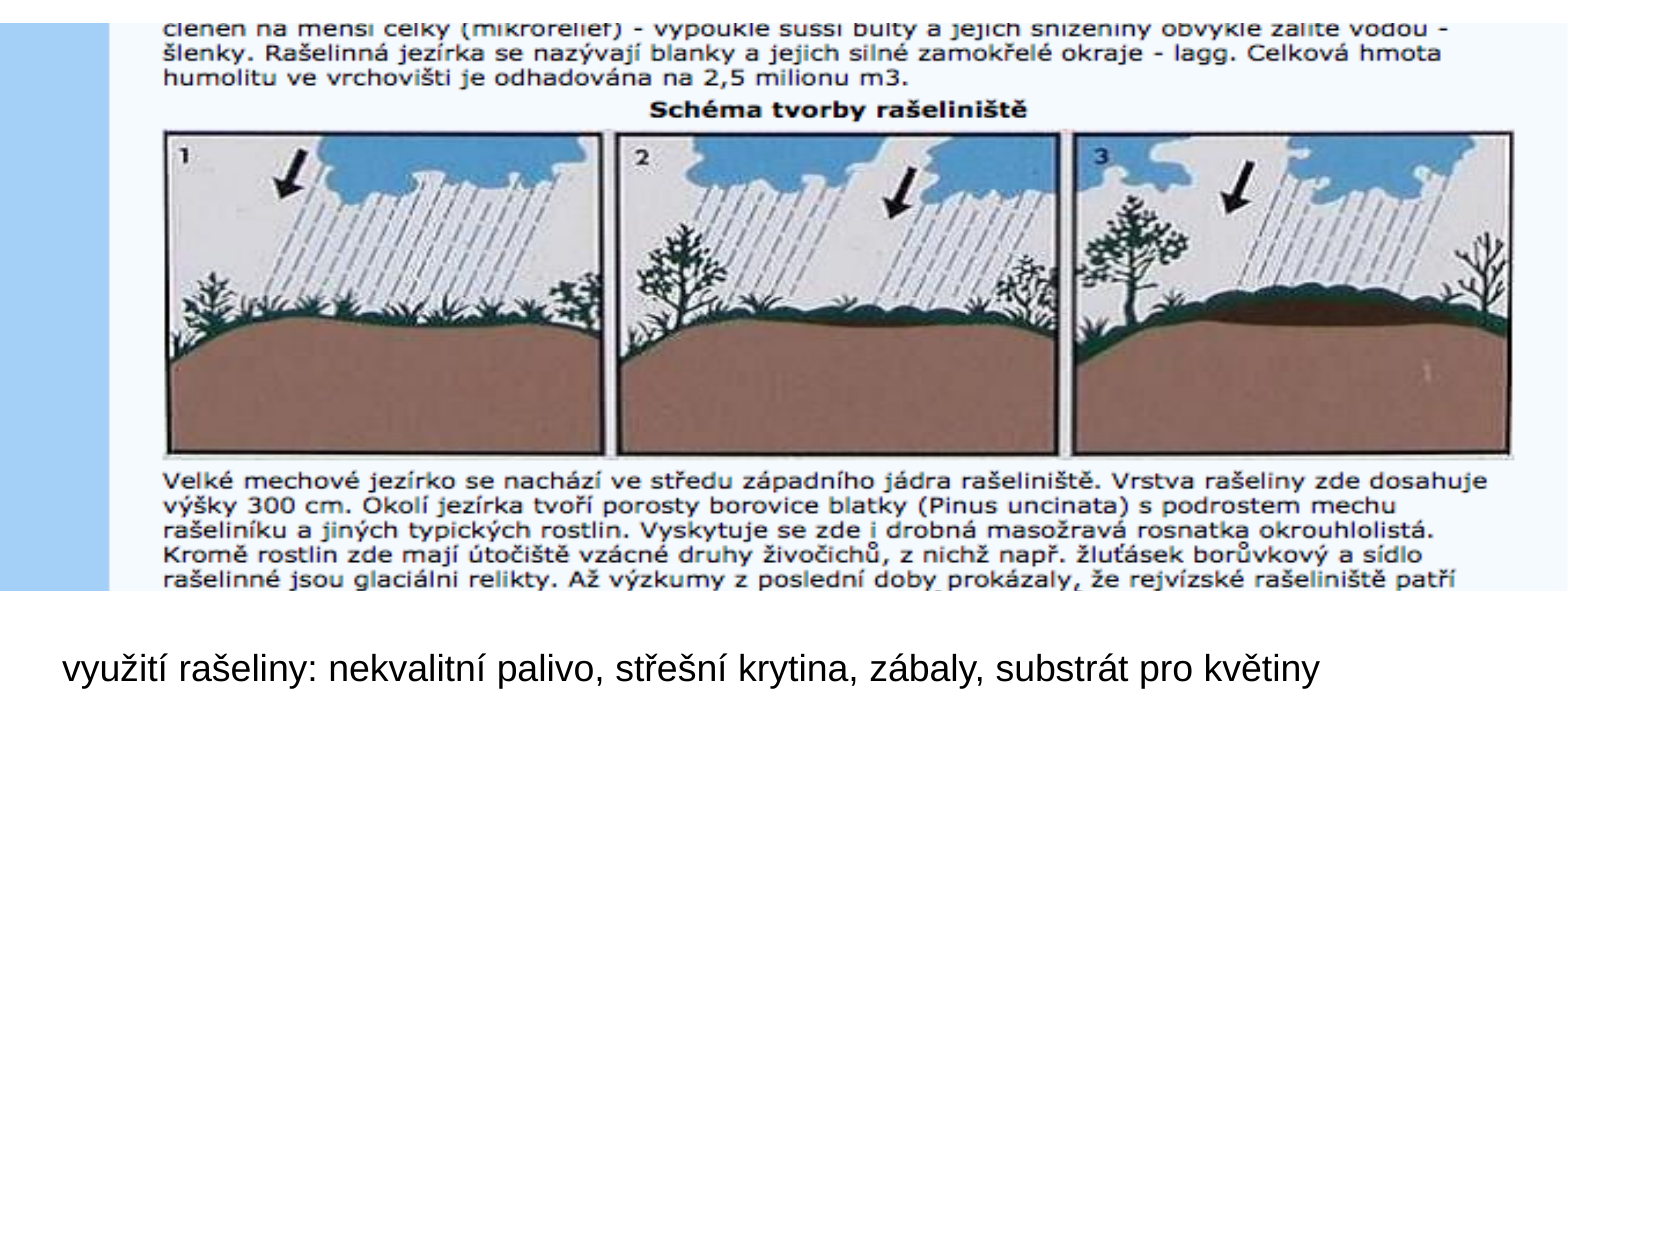

využití rašeliny: nekvalitní palivo, střešní krytina, zábaly, substrát pro květiny